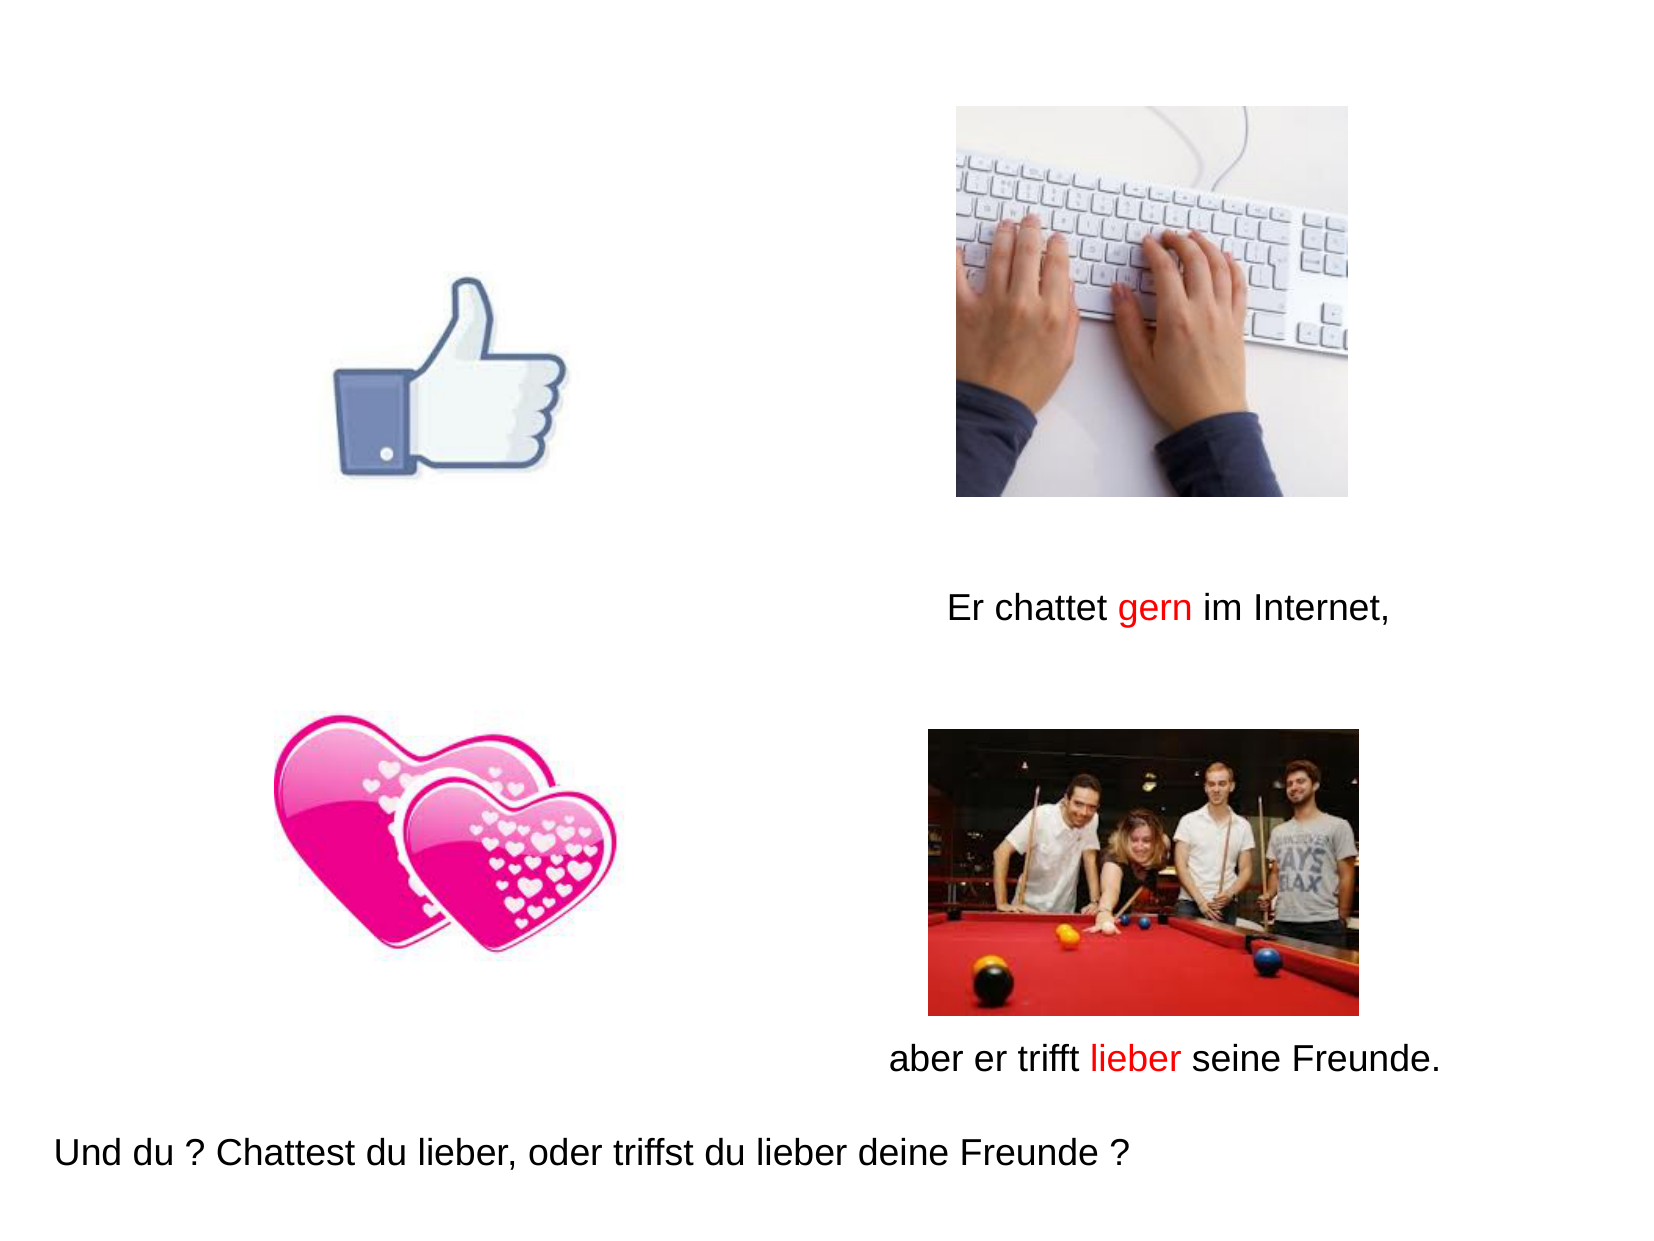

Er chattet gern im Internet,
aber er trifft lieber seine Freunde.
Und du ? Chattest du lieber, oder triffst du lieber deine Freunde ?